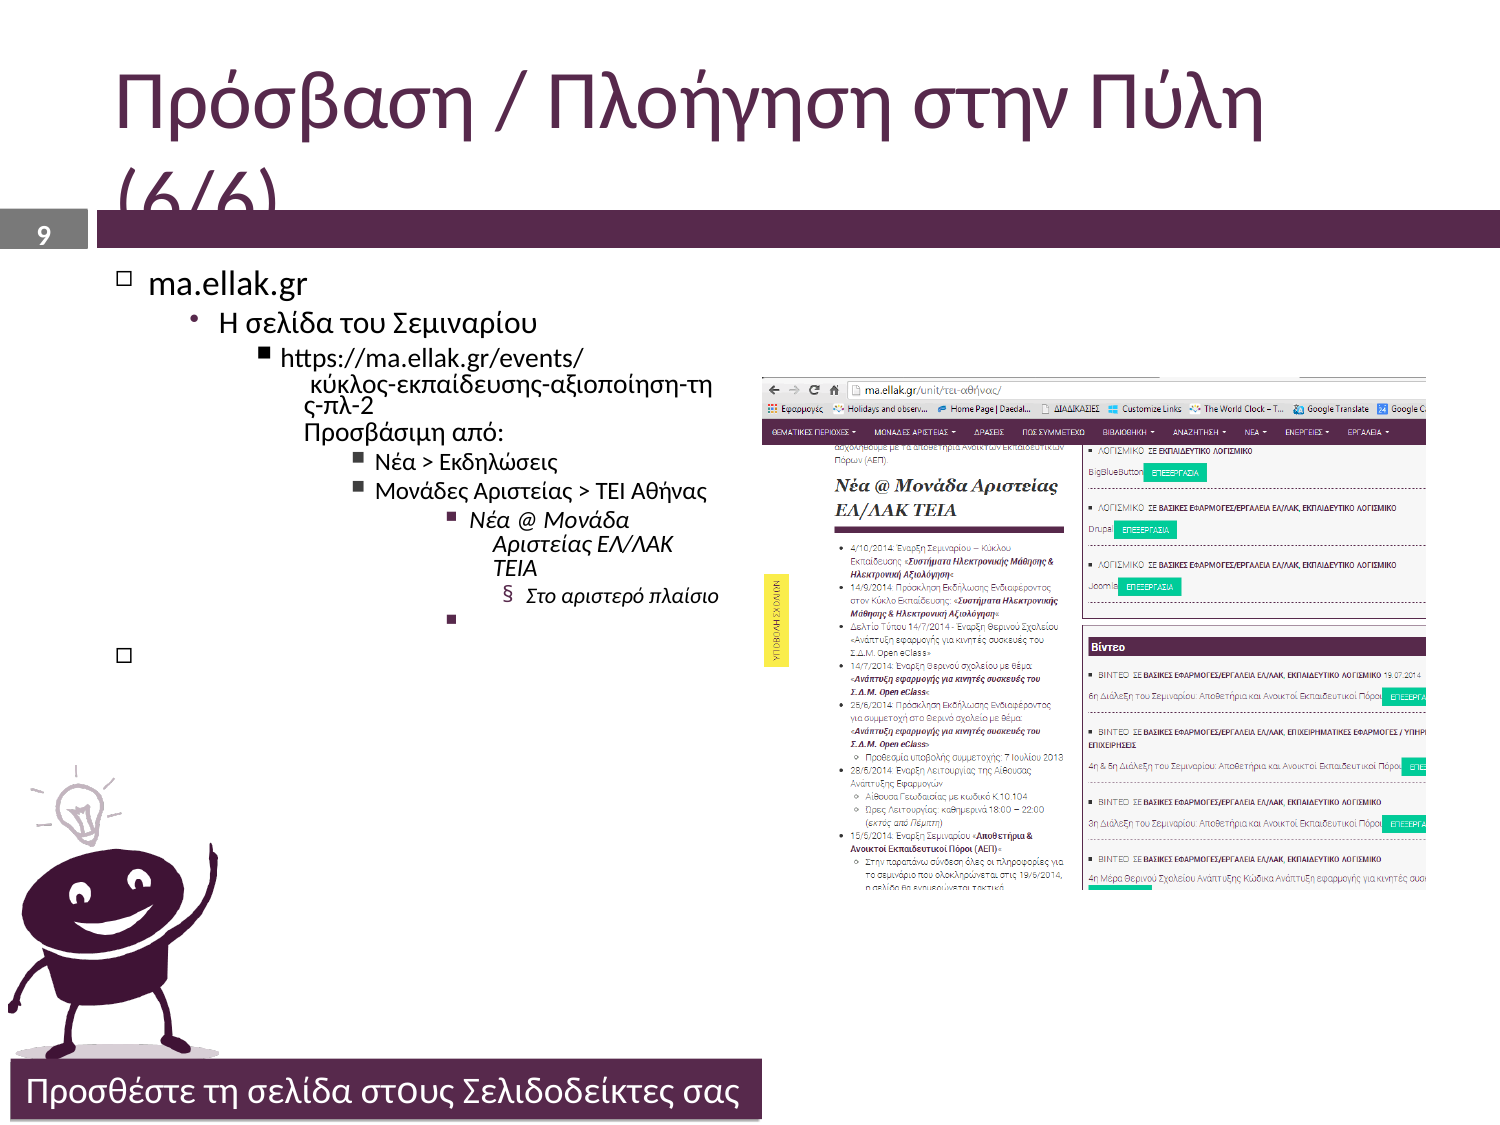

# Πρόσβαση / Πλοήγηση στην Πύλη (6/6)
ma.ellak.gr
Η σελίδα του Σεμιναρίου
https://ma.ellak.gr/events/ κύκλος-εκπαίδευσης-αξιοποίηση-της-πλ-2Προσβάσιμη από:
Νέα > Εκδηλώσεις
Μονάδες Αριστείας > ΤΕΙ Αθήνας
Νέα @ Μονάδα Αριστείας ΕΛ/ΛΑΚ ΤΕΙΑ
Στο αριστερό πλαίσιο
Προσθέστε τη σελίδα στoυς Σελιδοδείκτες σας